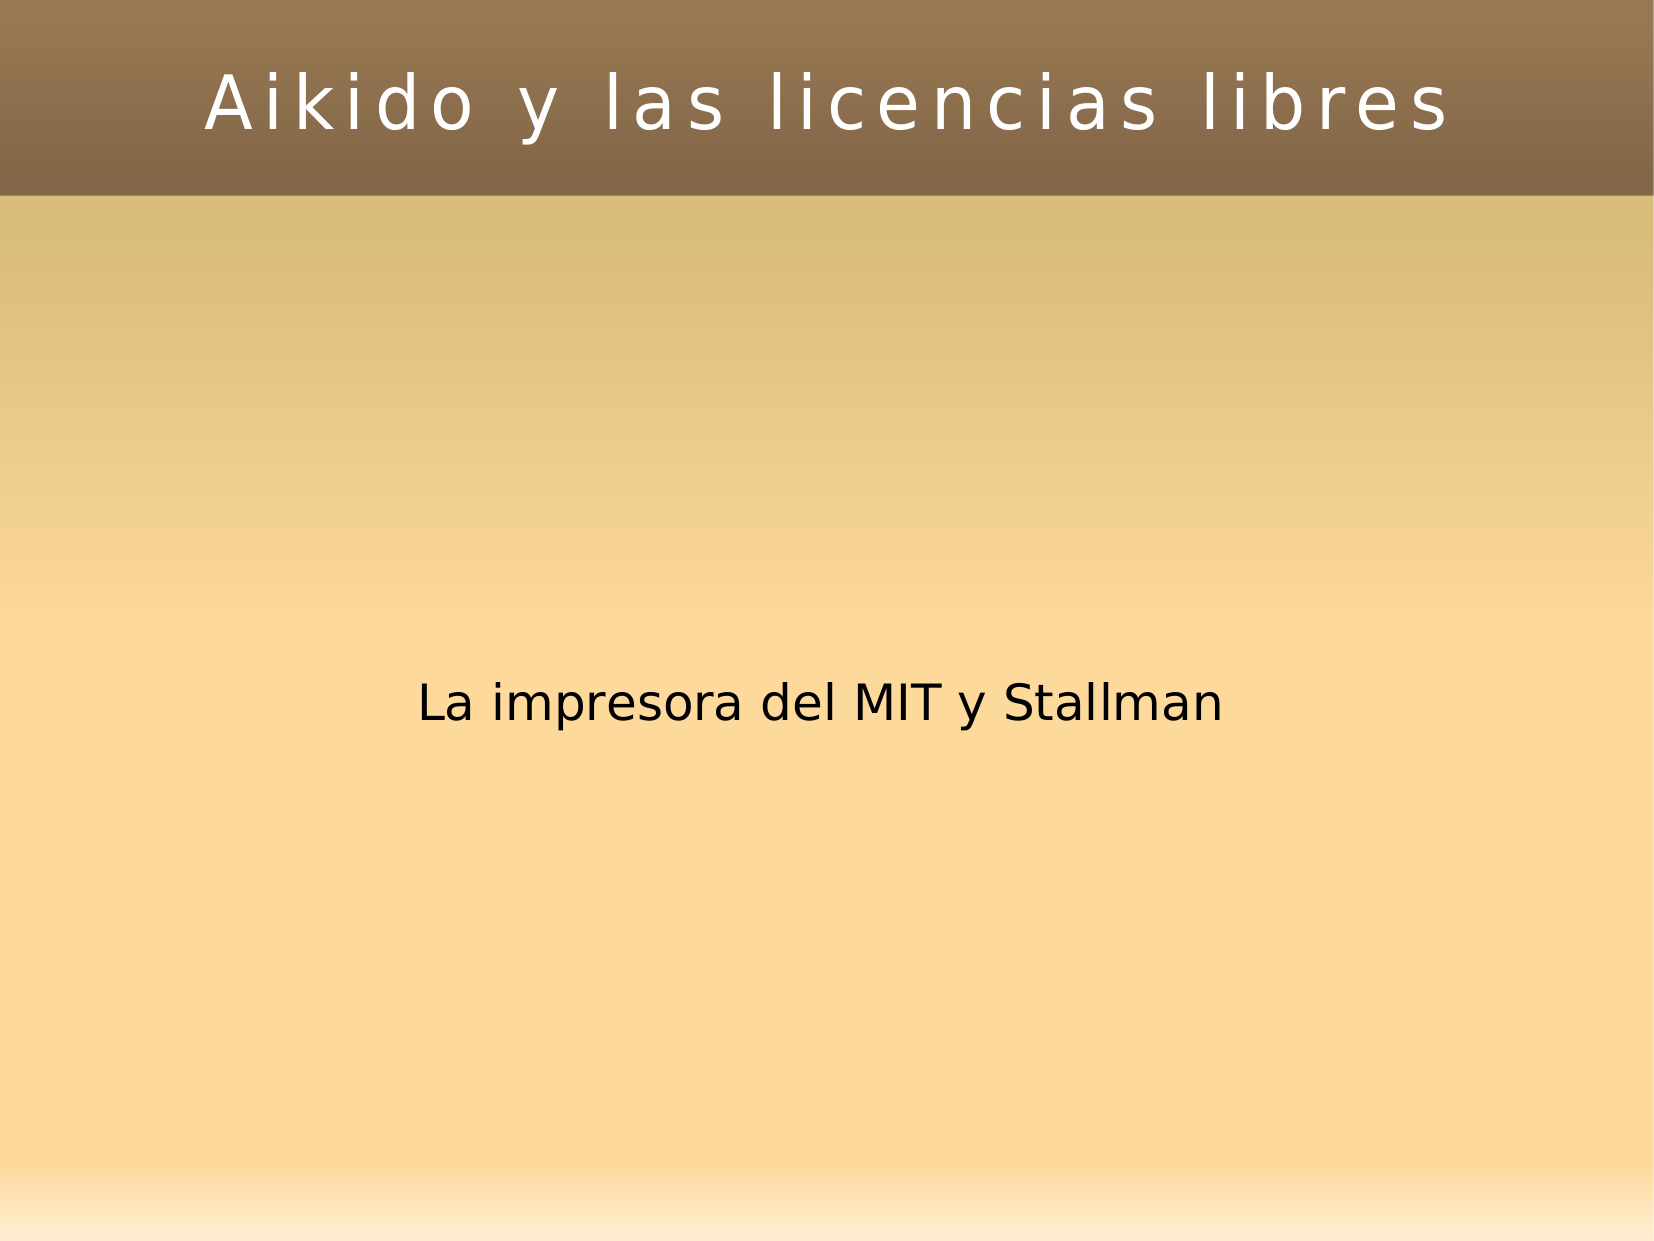

# Aikido y las licencias libres
La impresora del MIT y Stallman